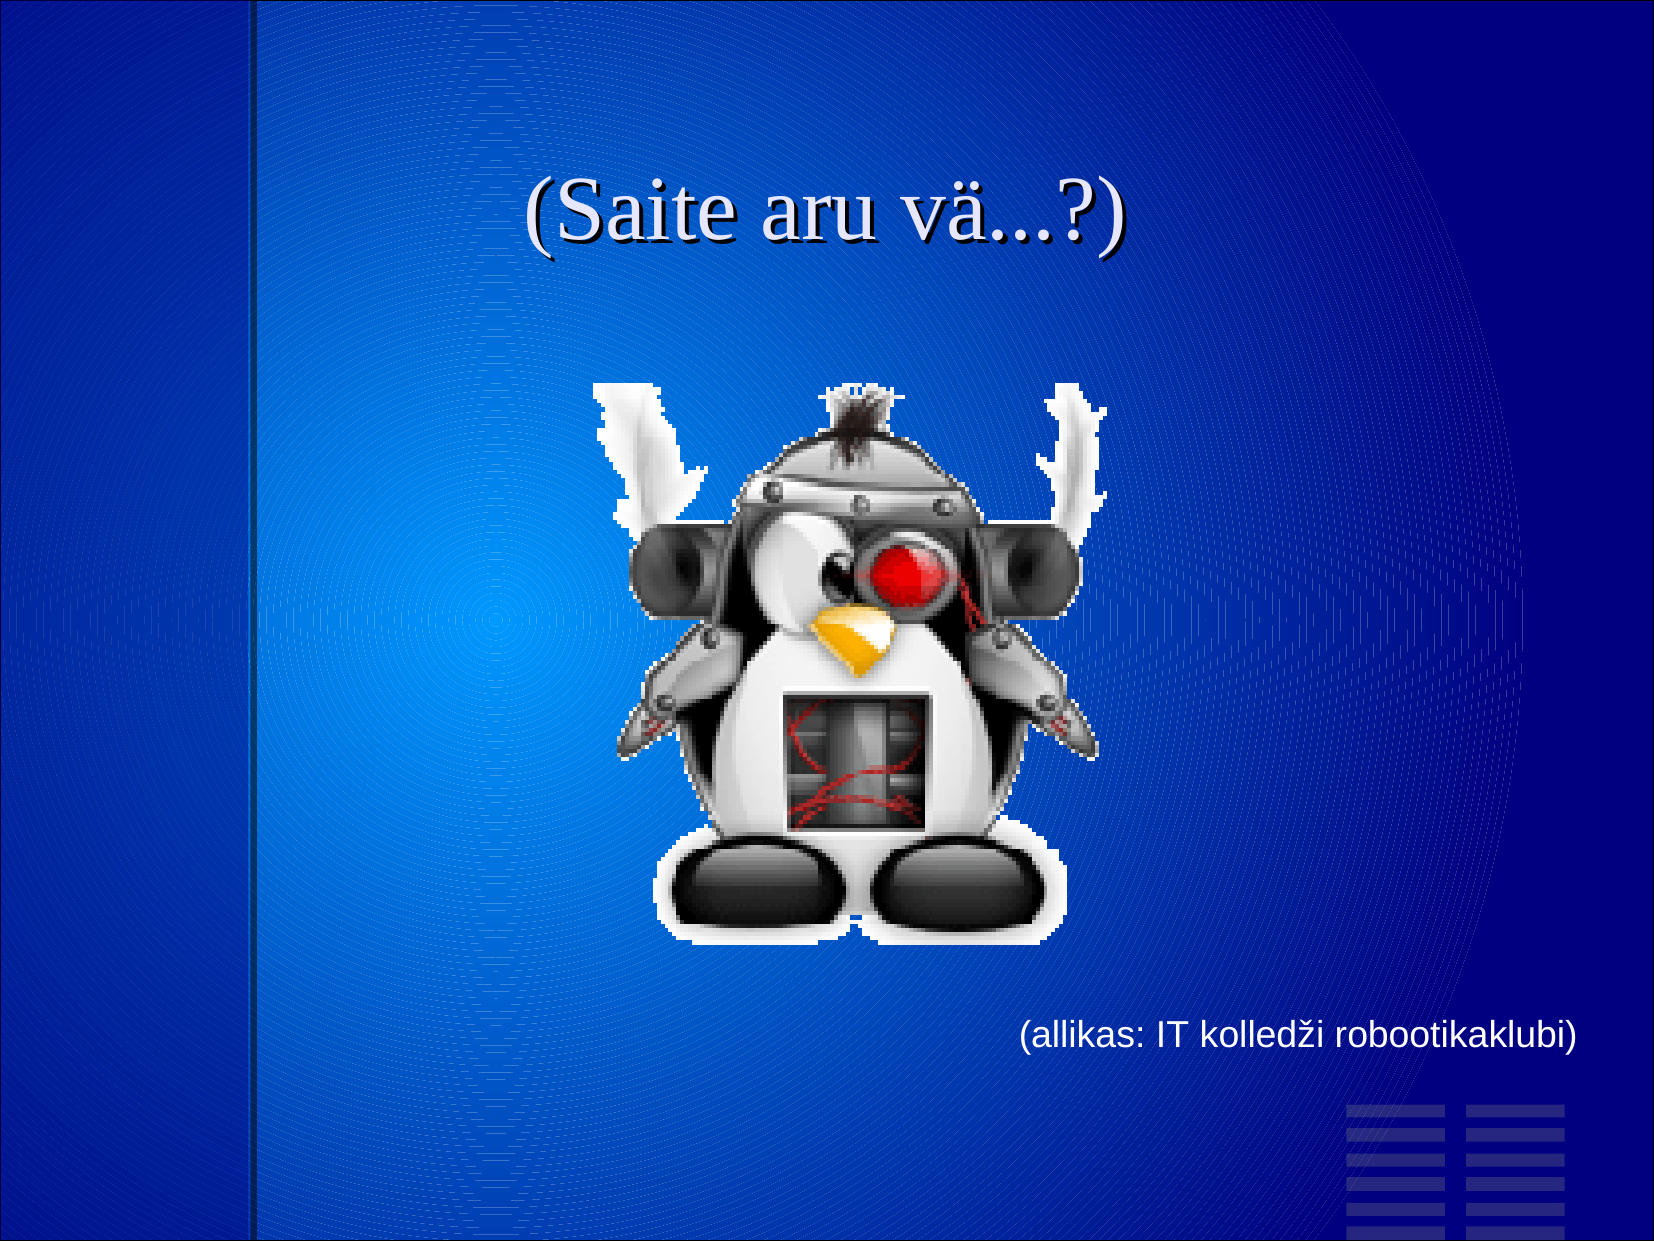

# (Saite aru vä...?)
(allikas: IT kolledži robootikaklubi)